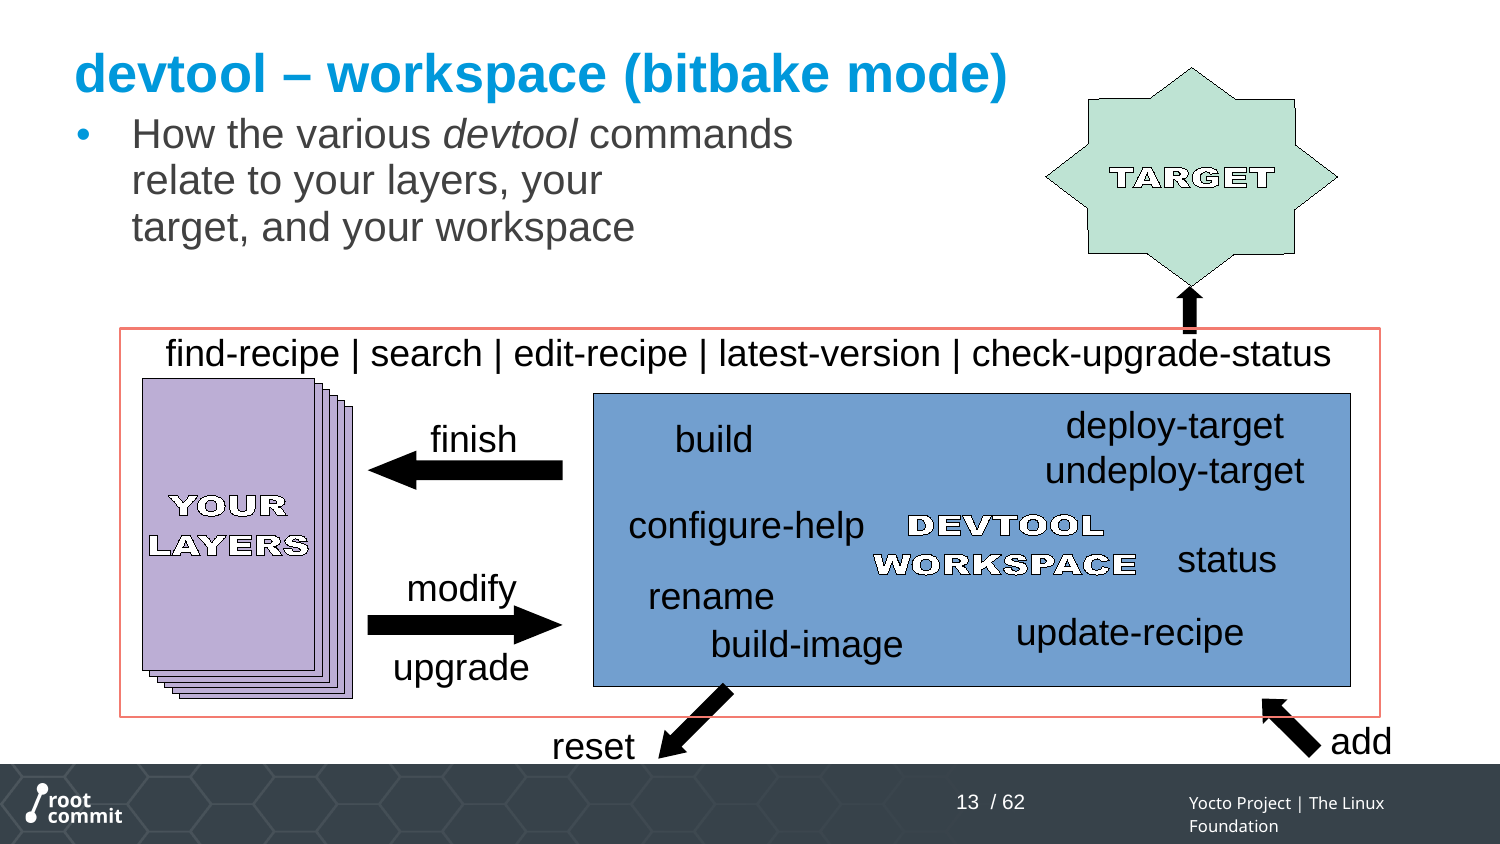

devtool – workspace (bitbake mode)
How the various devtool commands
relate to your layers, your
target, and your workspace
find-recipe | search | edit-recipe | latest-version | check-upgrade-status
deploy-target
undeploy-target
build
finish
configure-help
status
modify
rename
update-recipe
build-image
upgrade
add
reset